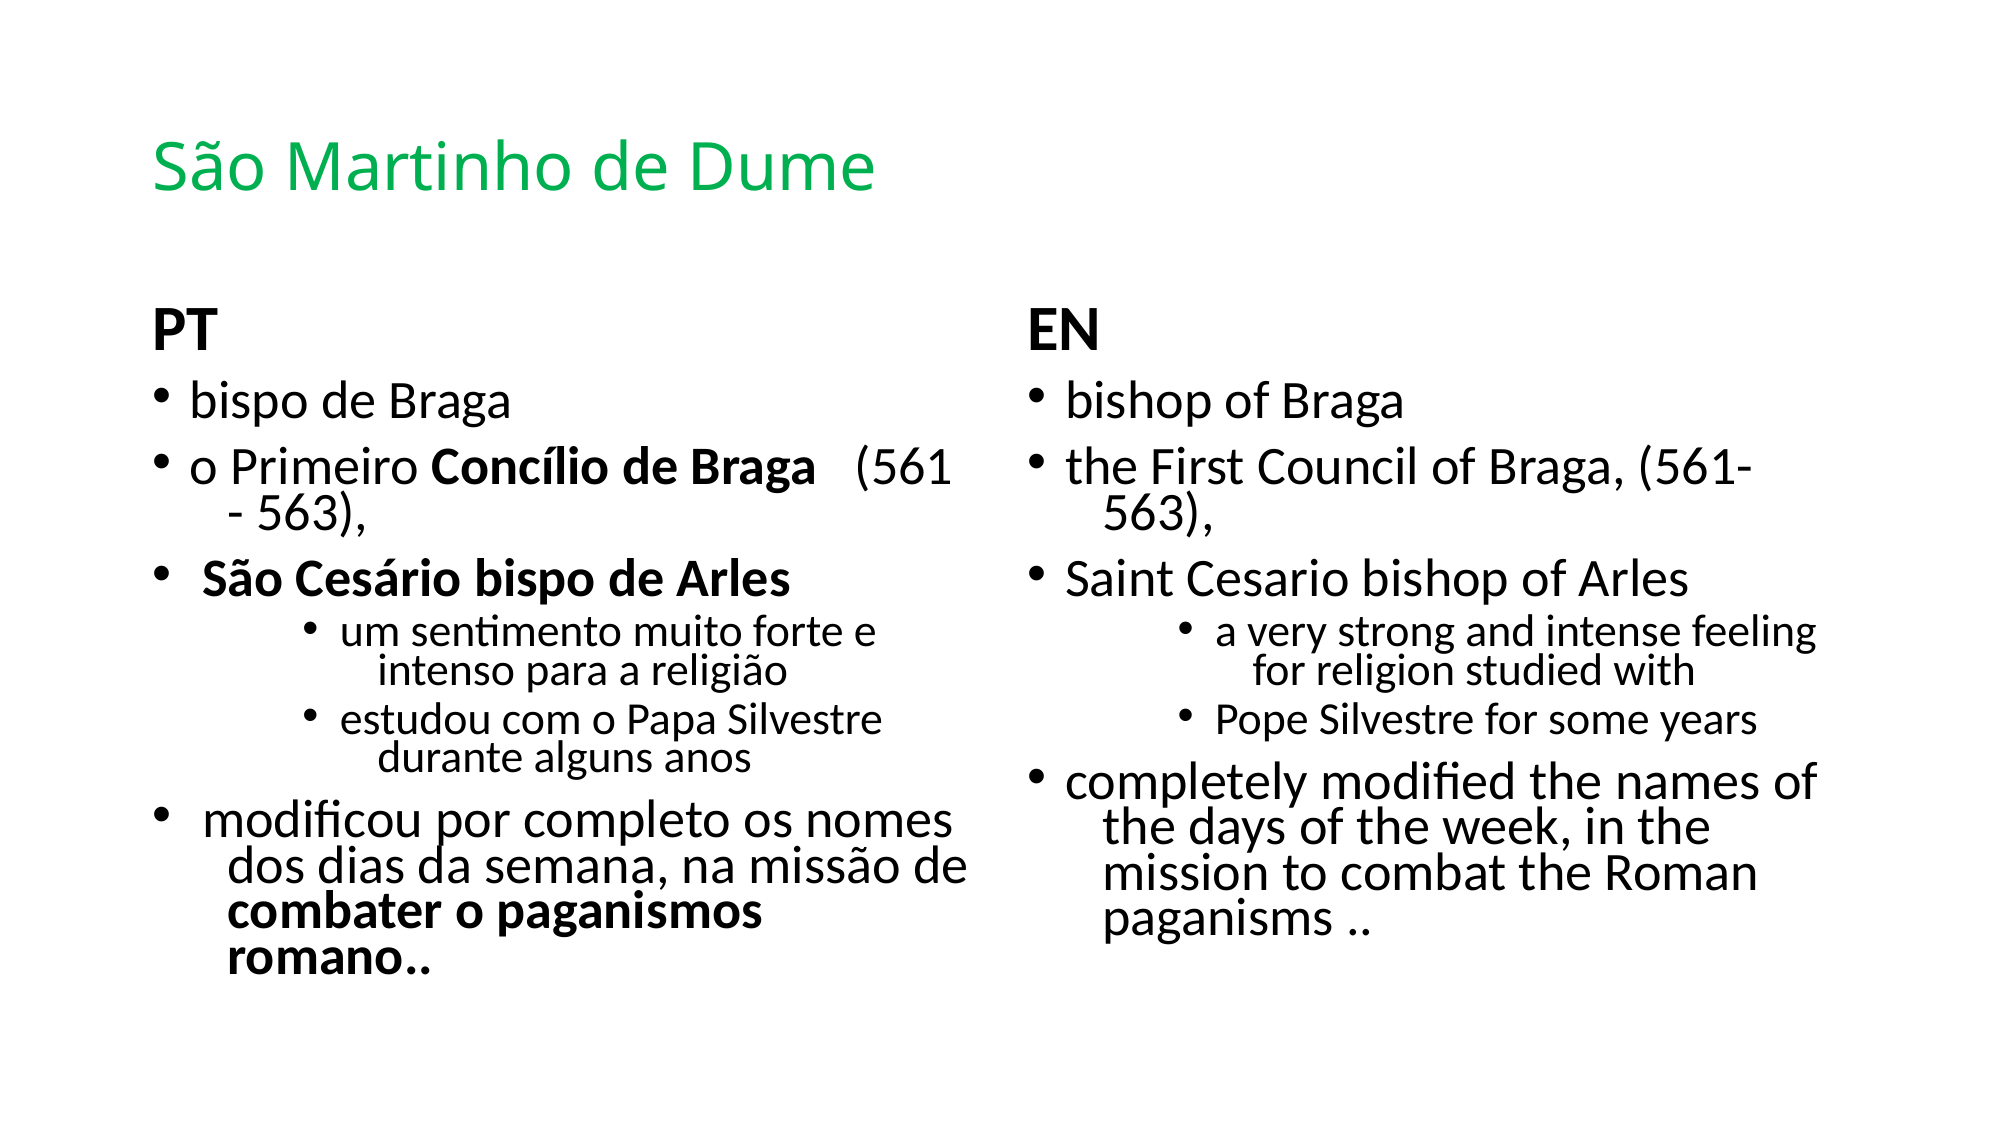

# São Martinho de Dume
PT
bispo de Braga
o Primeiro Concílio de Braga (561 - 563),
 São Cesário bispo de Arles
um sentimento muito forte e intenso para a religião
estudou com o Papa Silvestre durante alguns anos
 modificou por completo os nomes dos dias da semana, na missão de combater o paganismos romano..
EN
bishop of Braga
the First Council of Braga, (561-563),
Saint Cesario bishop of Arles
a very strong and intense feeling for religion studied with
Pope Silvestre for some years
completely modified the names of the days of the week, in the mission to combat the Roman paganisms ..